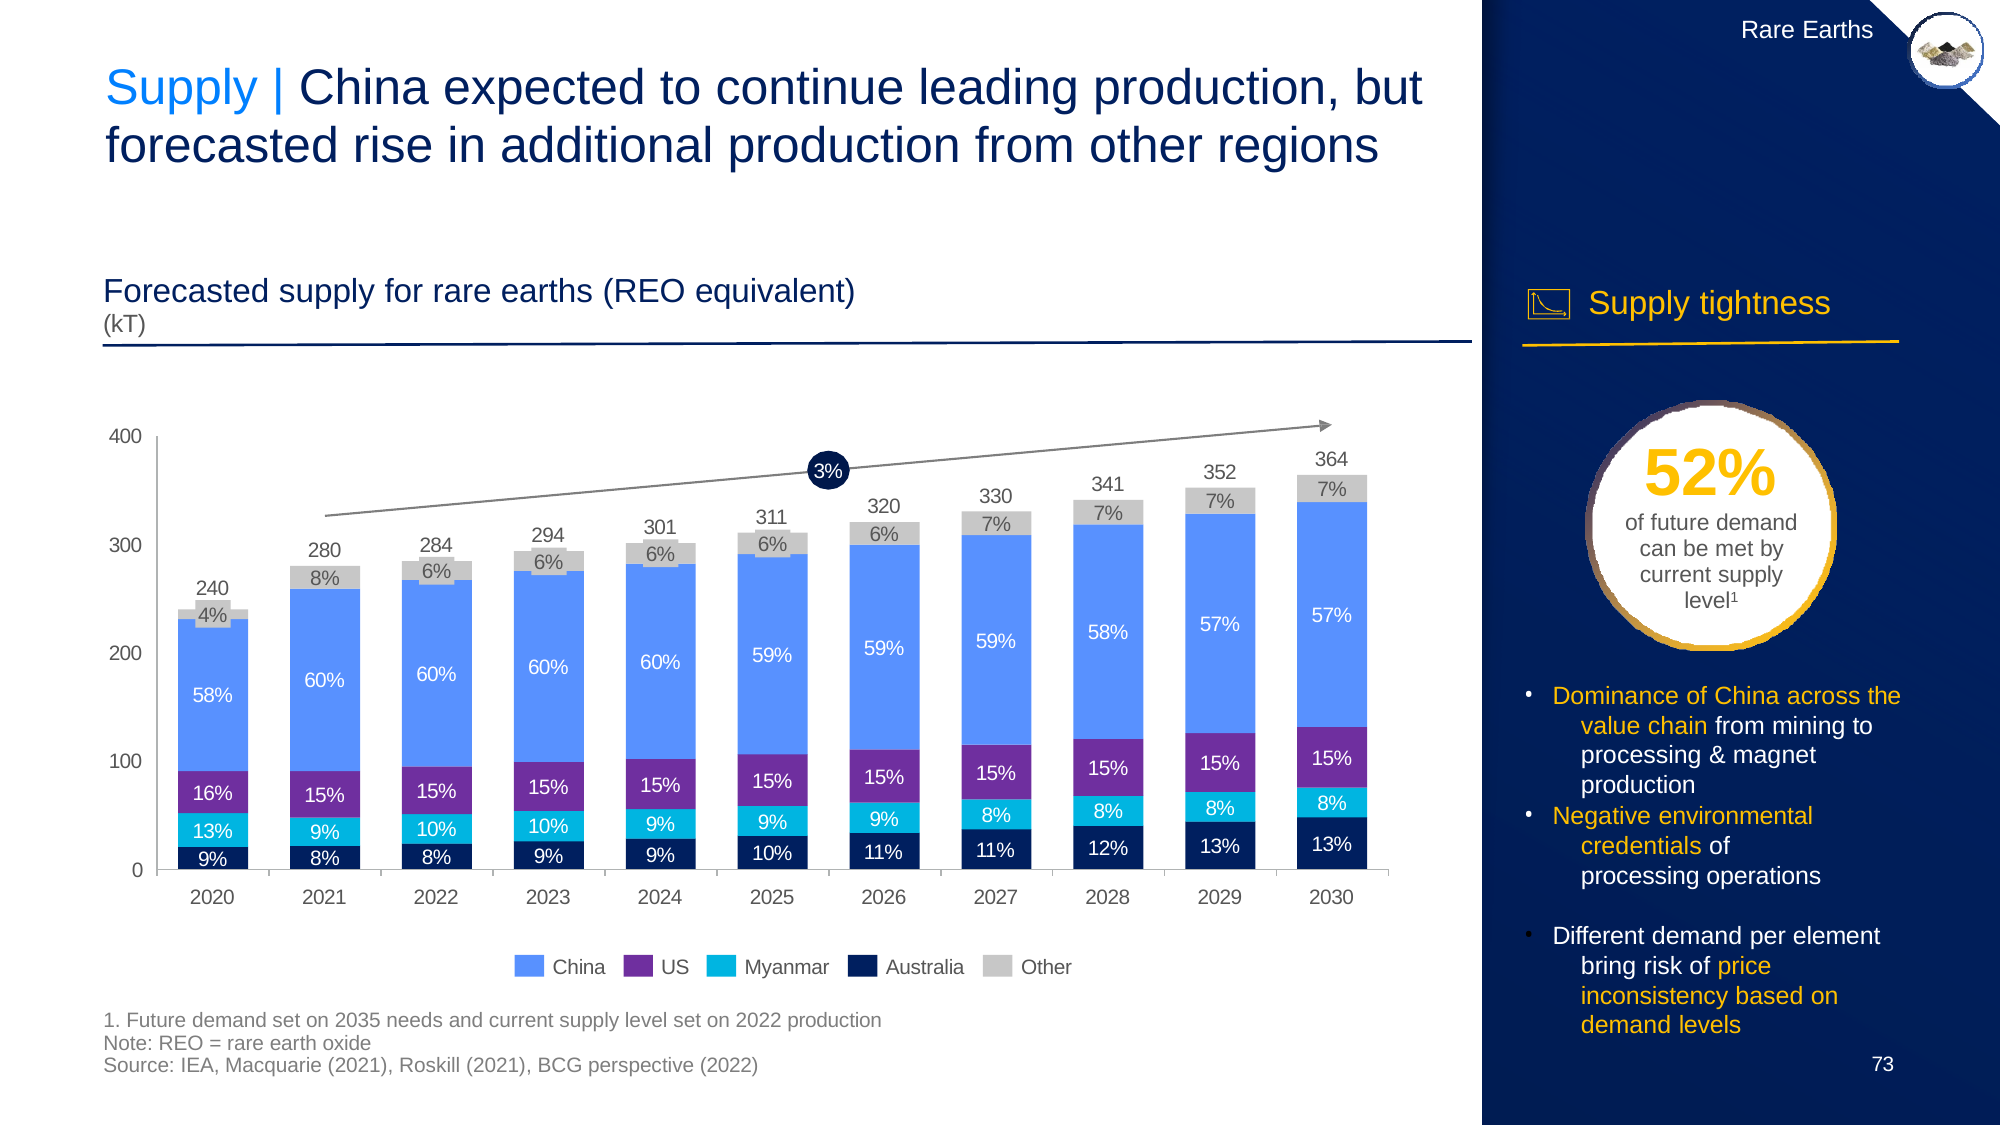

Rare Earths
# Supply | China expected to continue leading production, but
forecasted rise in additional production from other regions
Forecasted supply for rare earths (REO equivalent)
(kT)
Supply tightness
400
52%
of future demand can be met by current supply level1
364
3%
352
341
7%
330
7%
320
7%
311
7%
301
6%
294
6%
300
284
280
6%
6%
6%
8%
240
4%
57%
57%
58%
59%
59%
200
59%
60%
60%
60%
60%
Dominance of China across the value chain from mining to processing & magnet production
58%
15%
100
15%
15%
15%
15%
15%
15%
15%
15%
16%
15%
8%
8%
8%
Negative environmental credentials of processing operations
8%
9%
9%
9%
10%
10%
13%
9%
13%
13%
12%
11%
11%
10%
9%
9%
8%
8%
9%
0
2020
2021
2022
2023
2024
2025
2026
2027
2028
2029
2030
Different demand per element bring risk of price inconsistency based on demand levels
China	US	Myanmar
1. Future demand set on 2035 needs and current supply level set on 2022 production Note: REO = rare earth oxide
Source: IEA, Macquarie (2021), Roskill (2021), BCG perspective (2022)
Australia
Other
73